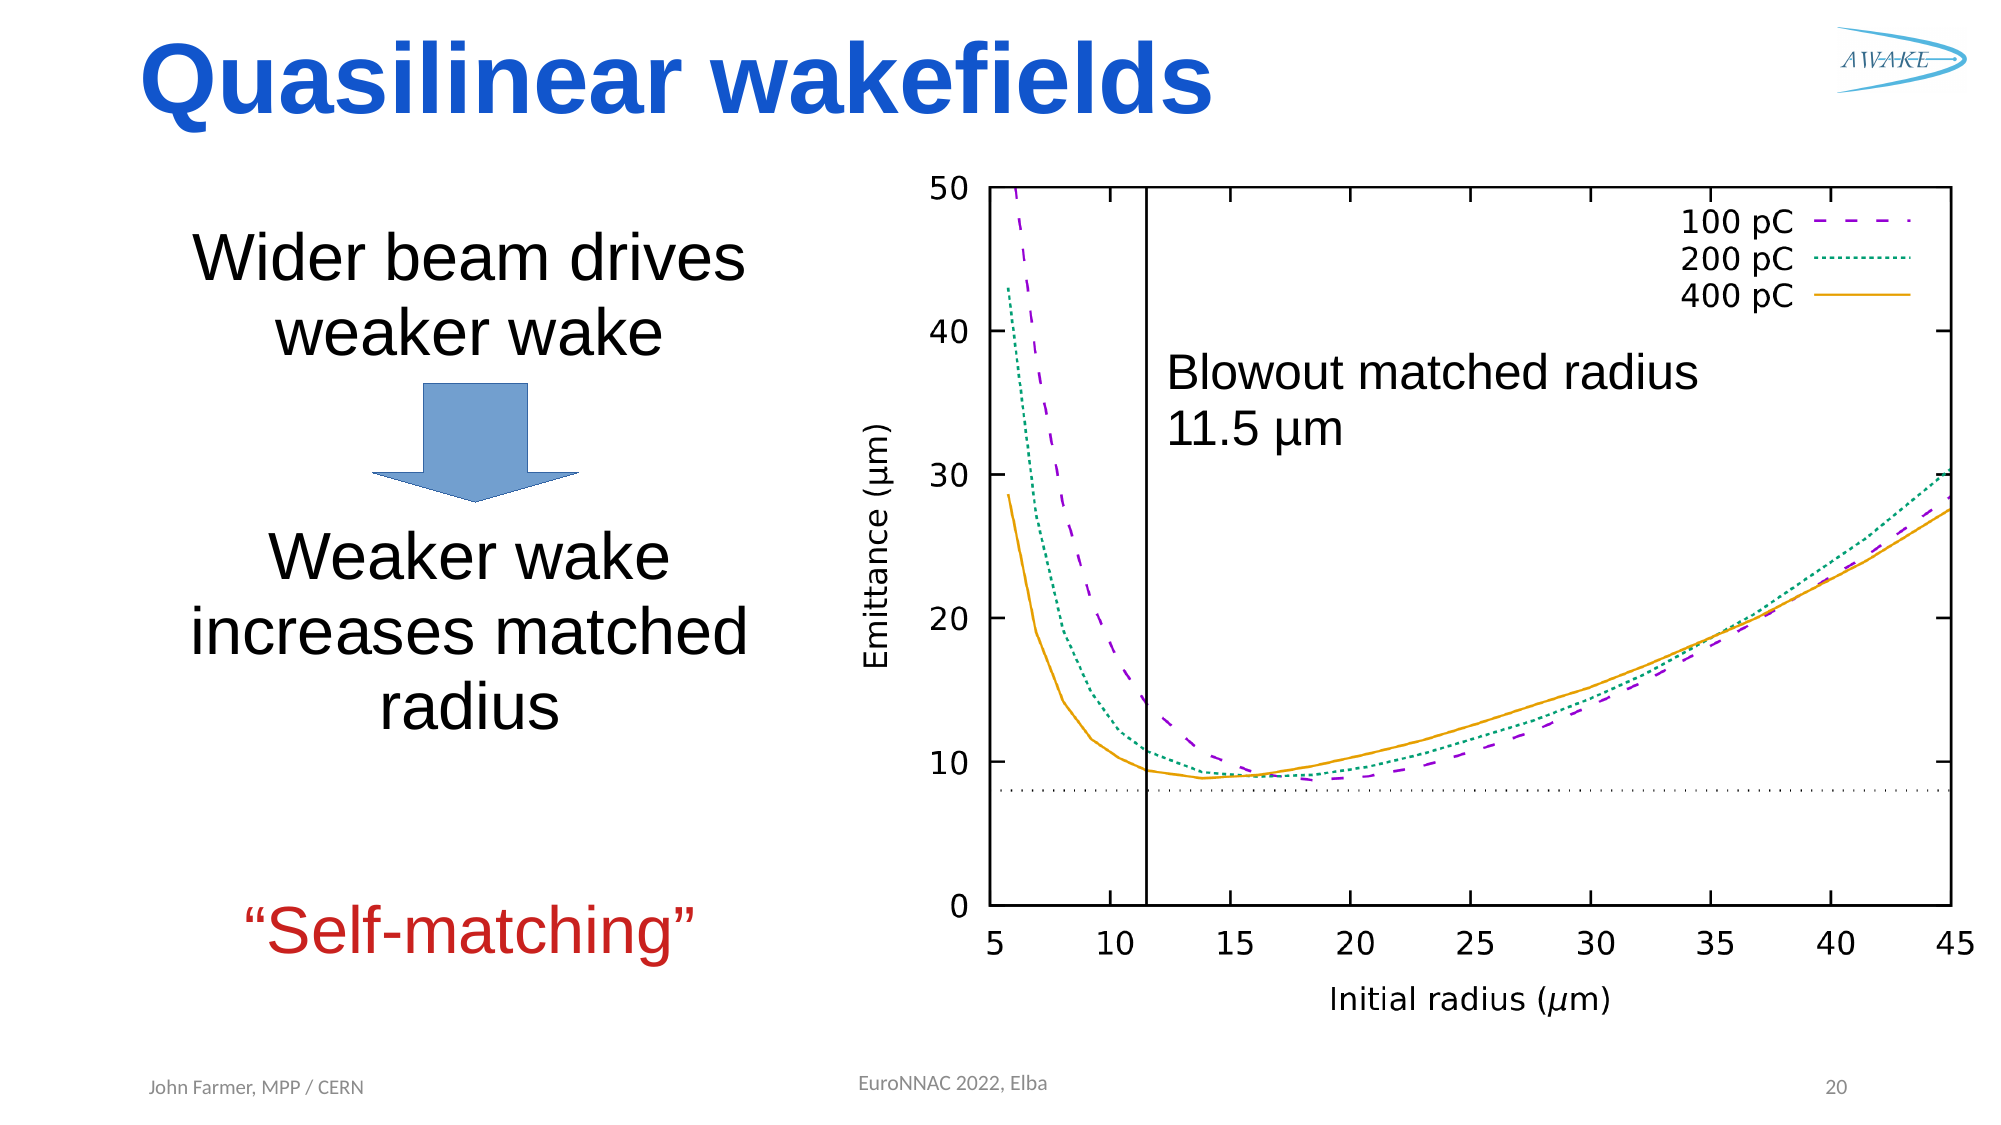

# Quasilinear wakefields
Wider beam drives
weaker wake
Weaker wake
increases matched
radius
“Self-matching”
Blowout matched radius
11.5 µm
20